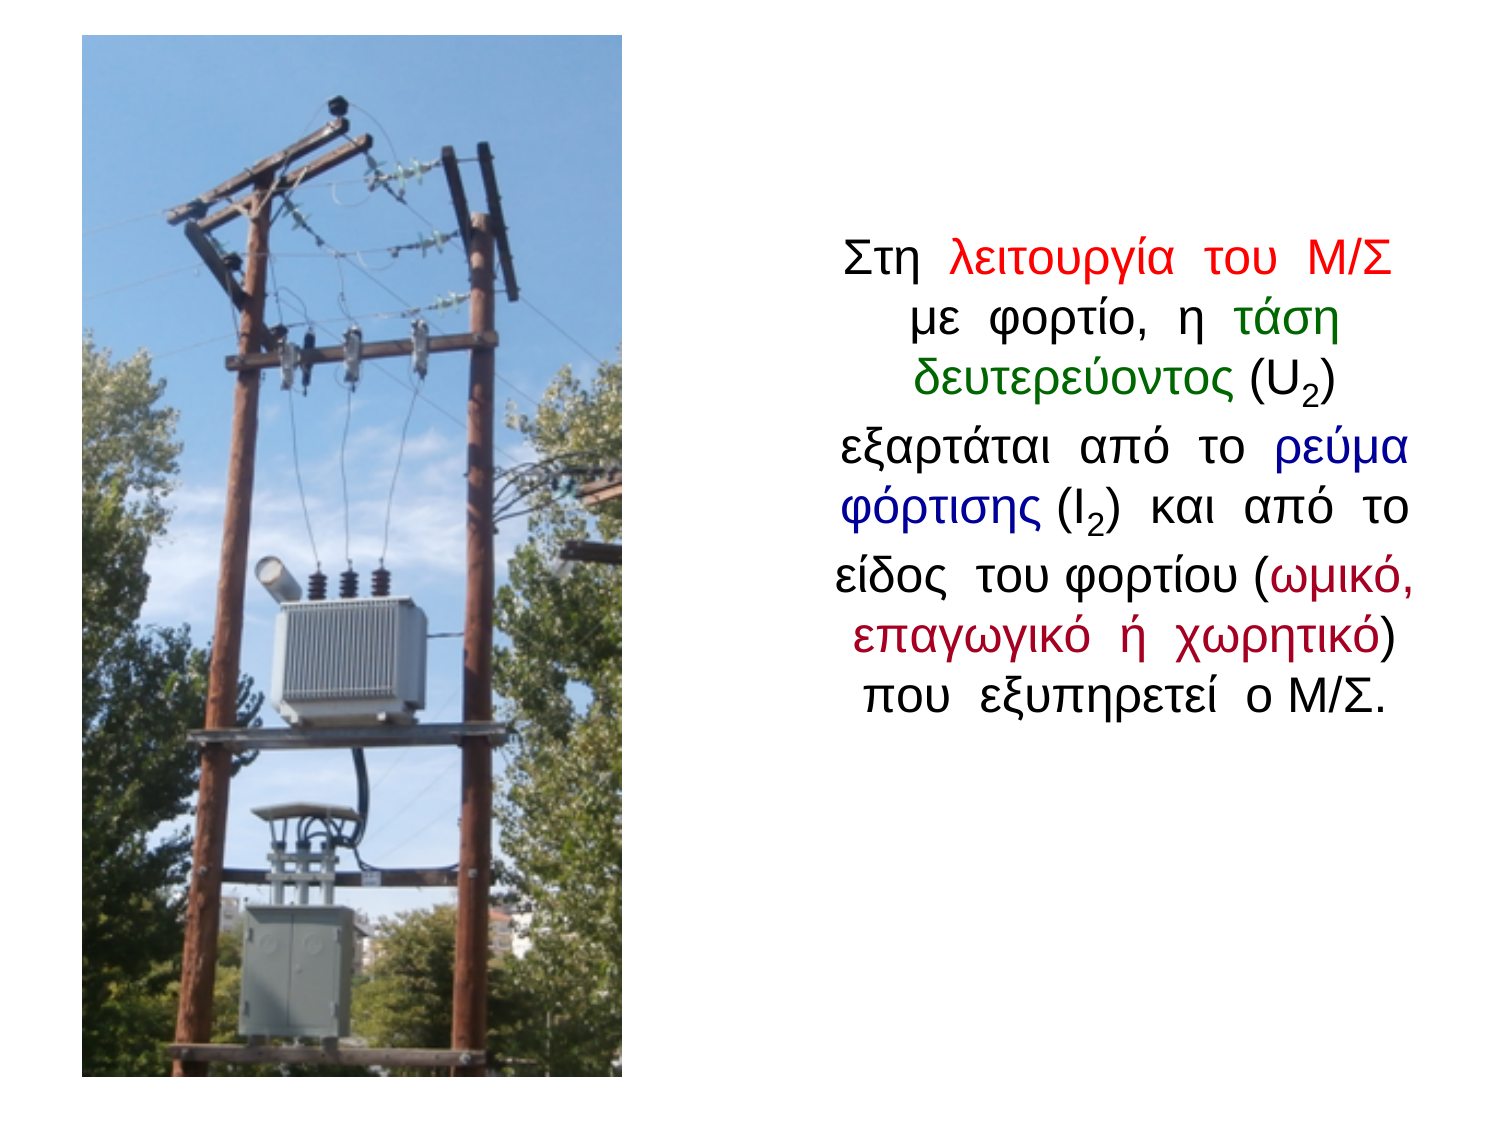

# Στη λειτουργία του Μ/Σ με φορτίο, η τάση δευτερεύοντος (U2) εξαρτάται από το ρεύμα φόρτισης (Ι2) και από το είδος του φορτίου (ωμικό, επαγωγικό ή χωρητικό) που εξυπηρετεί ο Μ/Σ.